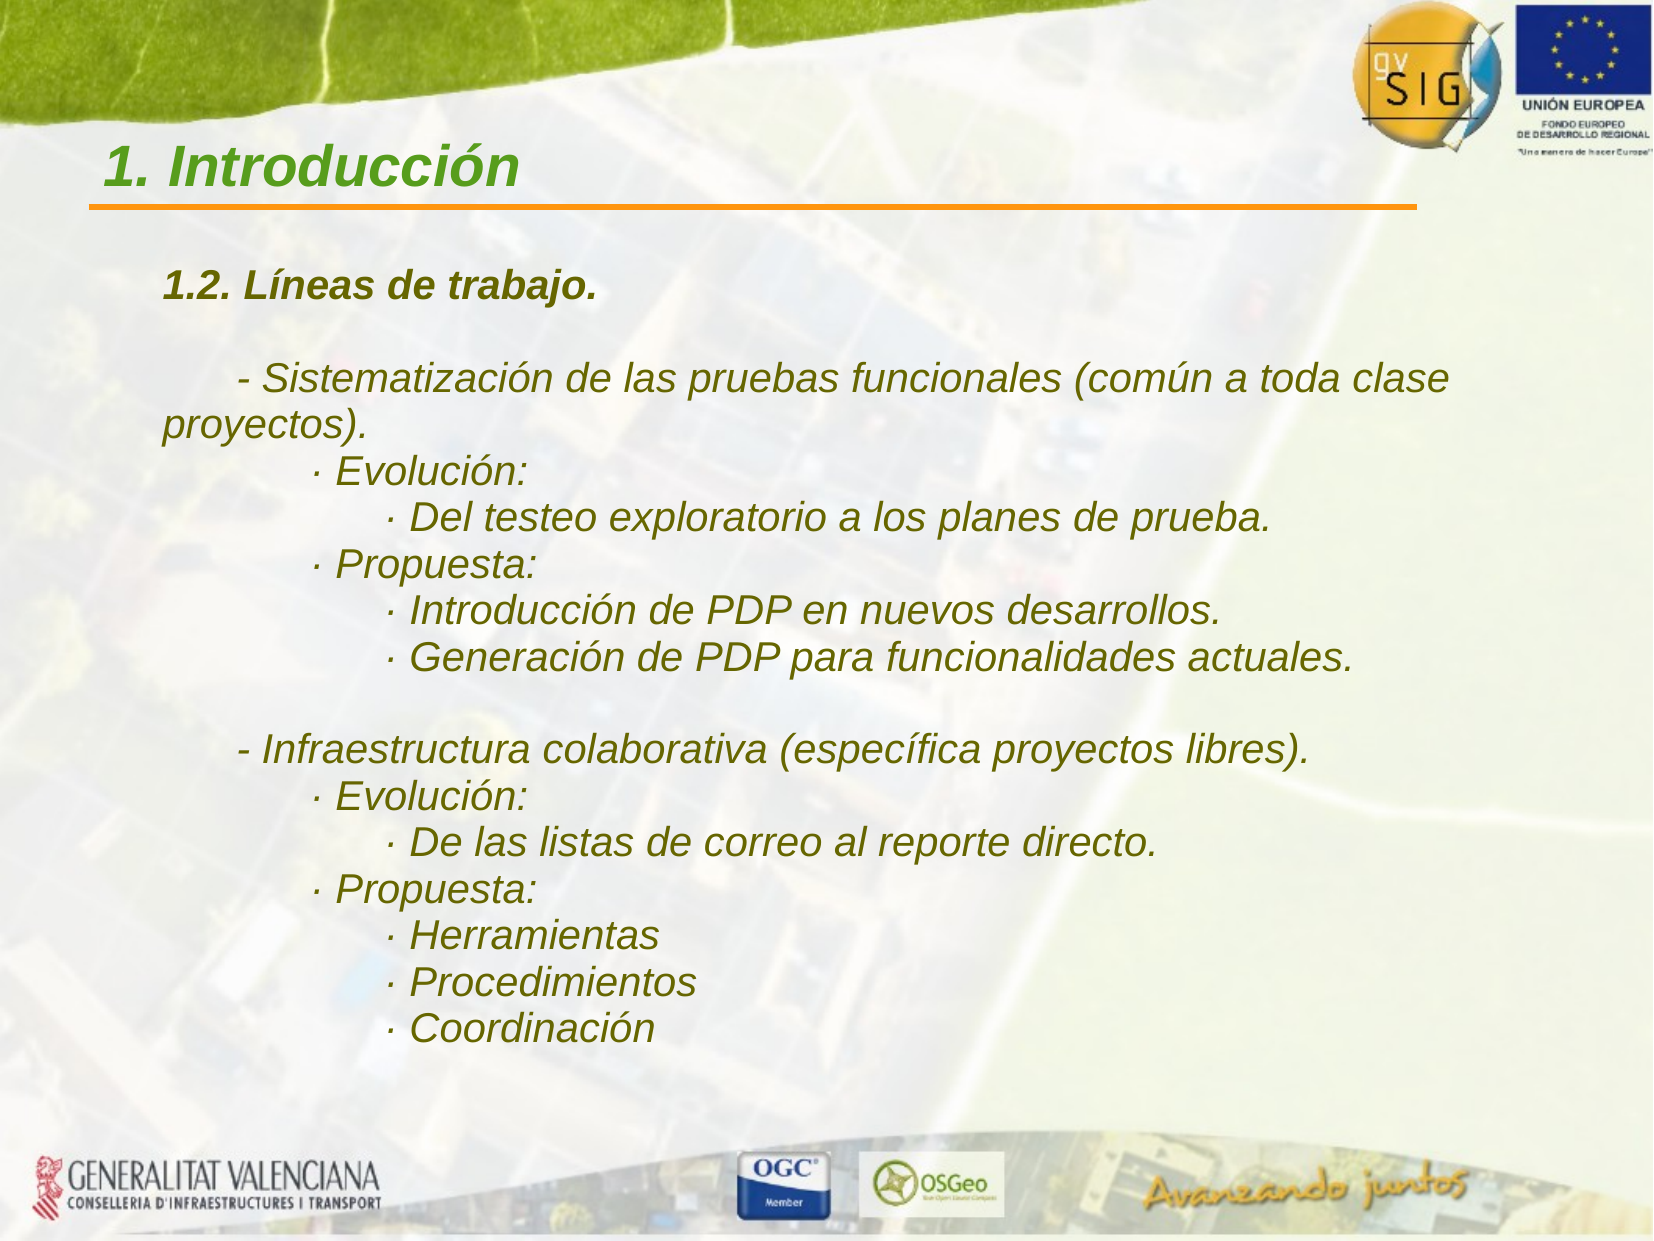

1. Introducción
1.2. Líneas de trabajo.
	- Sistematización de las pruebas funcionales (común a toda clase proyectos).
		· Evolución:
			· Del testeo exploratorio a los planes de prueba.
		· Propuesta:
			· Introducción de PDP en nuevos desarrollos.
			· Generación de PDP para funcionalidades actuales.
	- Infraestructura colaborativa (específica proyectos libres).
		· Evolución:
			· De las listas de correo al reporte directo.
		· Propuesta:
			· Herramientas
			· Procedimientos
			· Coordinación